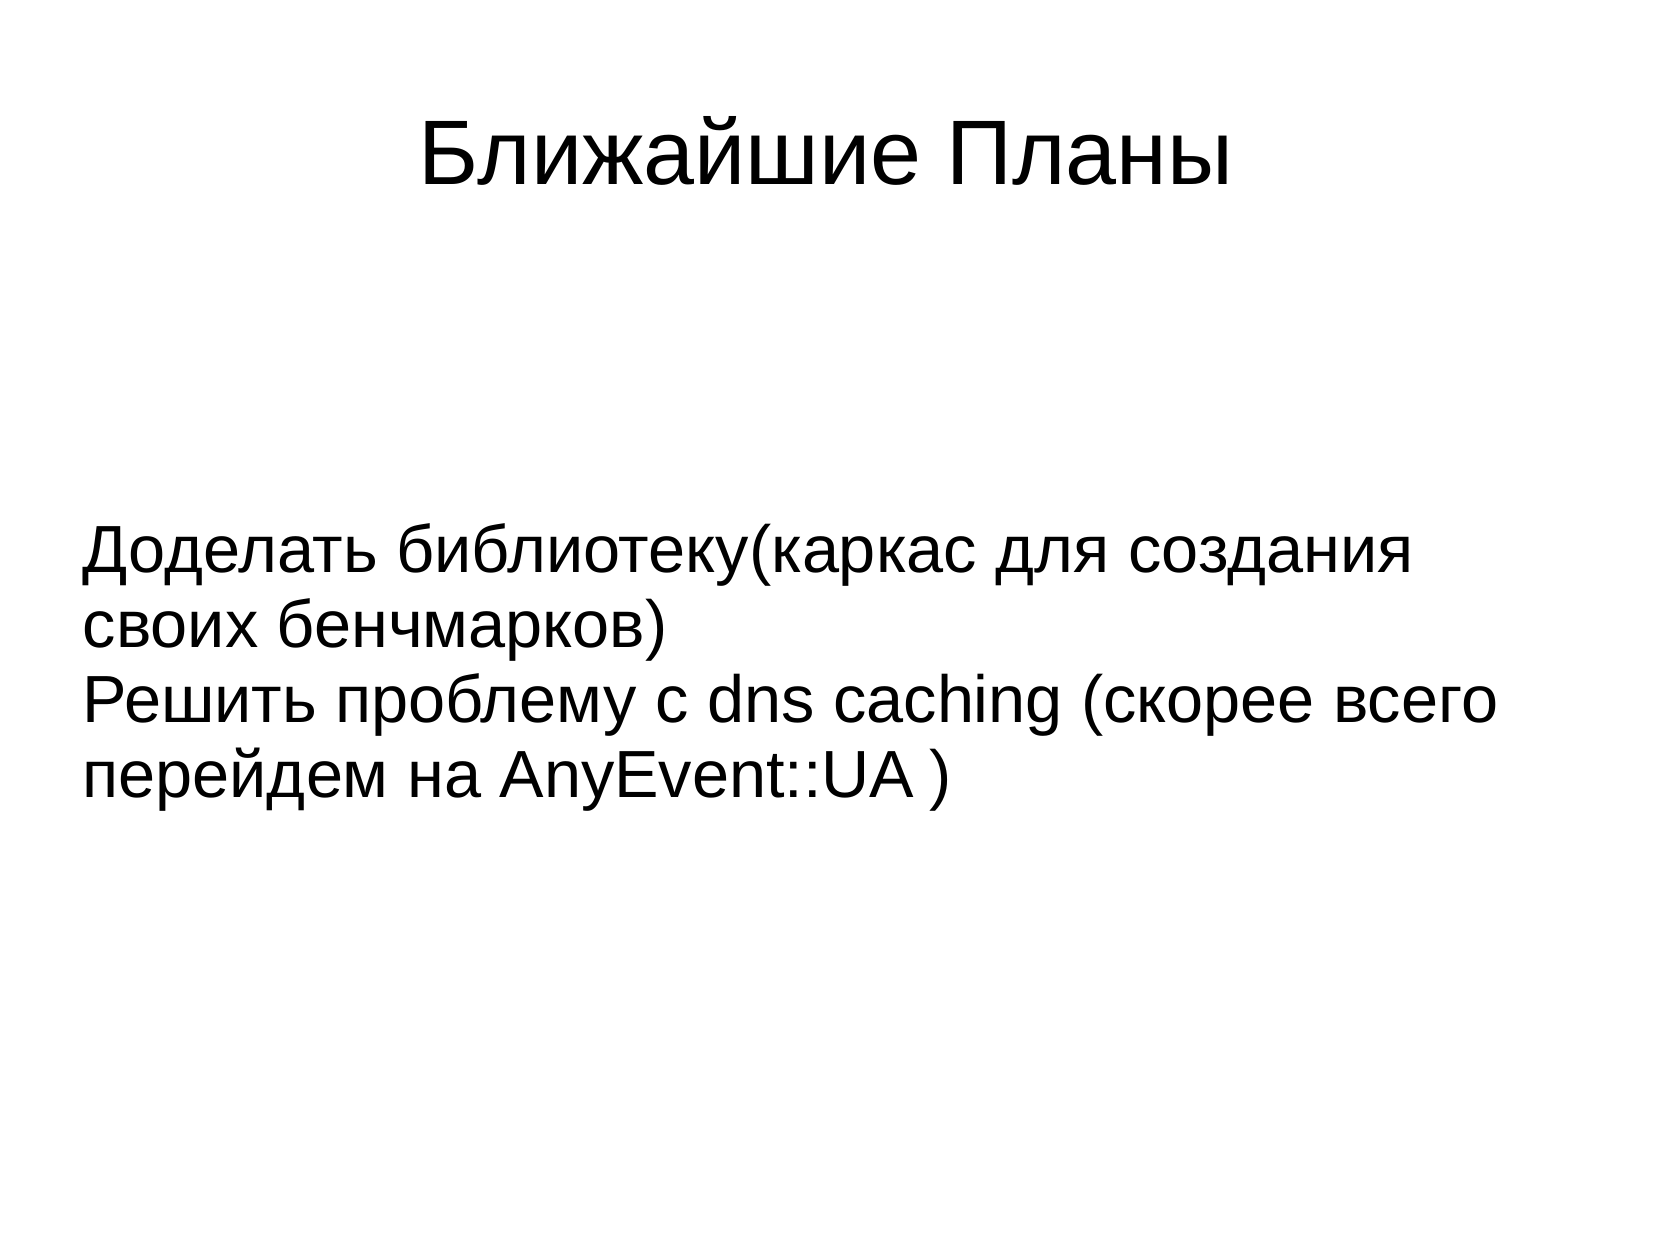

# Ближайшие Планы
Доделать библиотеку(каркас для создания своих бенчмарков)
Решить проблему с dns caching (скорее всего перейдем на AnyEvent::UA )